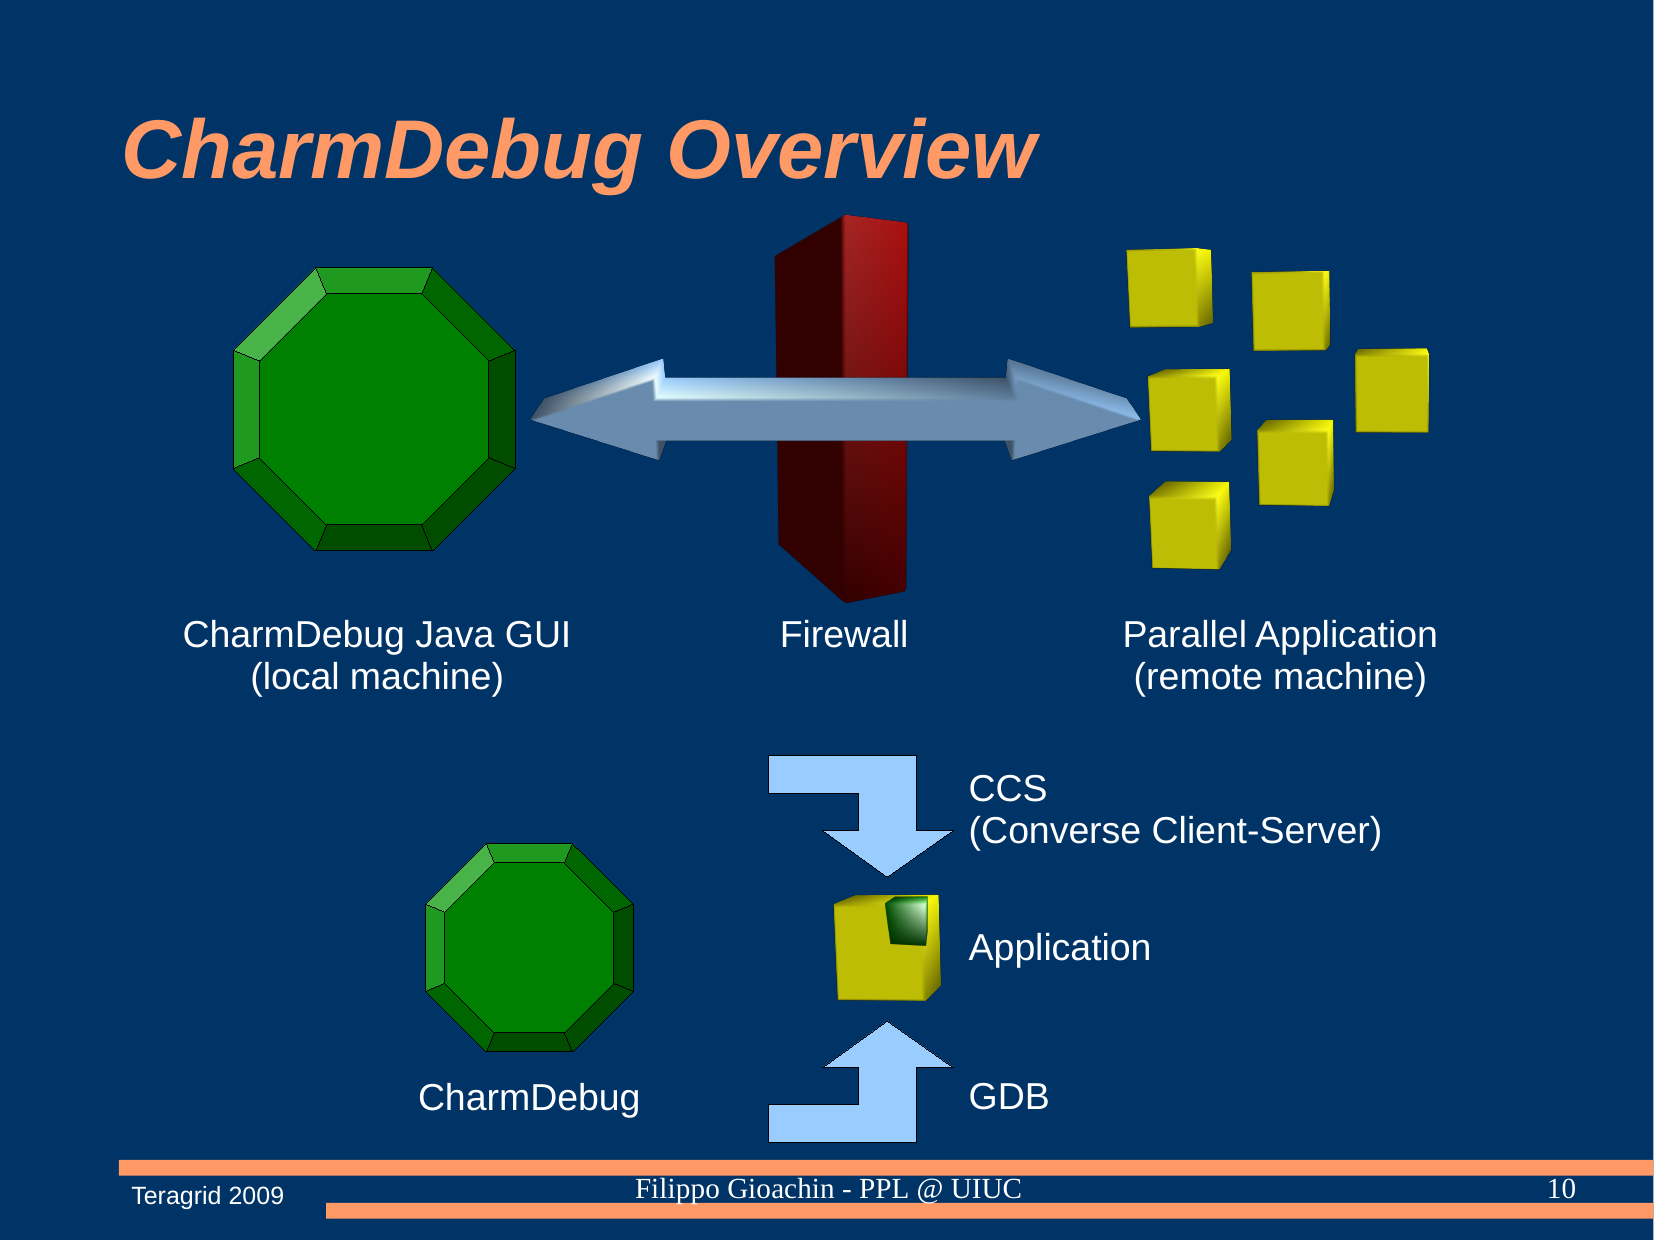

# CharmDebug Overview
CharmDebug Java GUI
(local machine)
Firewall
Parallel Application
(remote machine)
CCS
(Converse Client-Server)
Application
GDB
CharmDebug
10
Filippo Gioachin - PPL @ UIUC